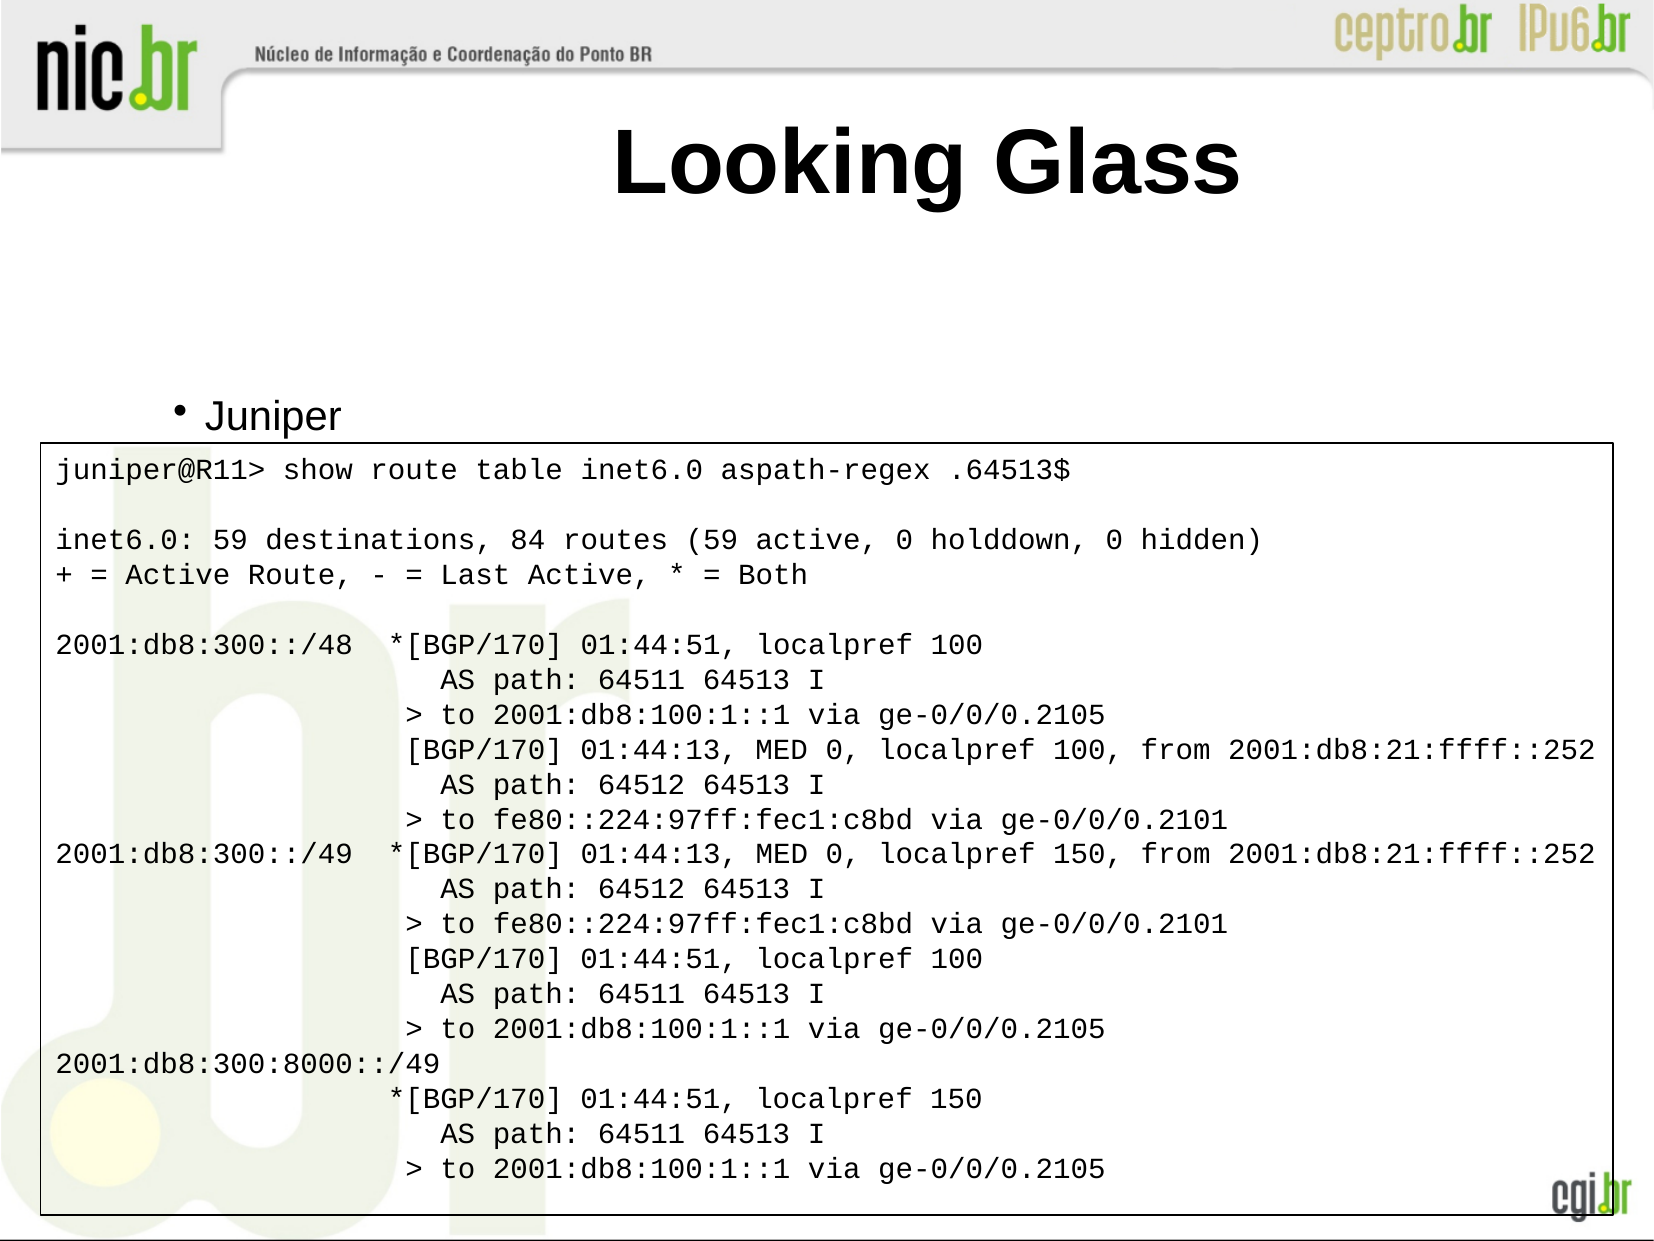

Looking Glass
Juniper
juniper@R11> show route table inet6.0 aspath-regex .64513$
inet6.0: 59 destinations, 84 routes (59 active, 0 holddown, 0 hidden)
+ = Active Route, - = Last Active, * = Both
2001:db8:300::/48 *[BGP/170] 01:44:51, localpref 100
 AS path: 64511 64513 I
 > to 2001:db8:100:1::1 via ge-0/0/0.2105
 [BGP/170] 01:44:13, MED 0, localpref 100, from 2001:db8:21:ffff::252
 AS path: 64512 64513 I
 > to fe80::224:97ff:fec1:c8bd via ge-0/0/0.2101
2001:db8:300::/49 *[BGP/170] 01:44:13, MED 0, localpref 150, from 2001:db8:21:ffff::252
 AS path: 64512 64513 I
 > to fe80::224:97ff:fec1:c8bd via ge-0/0/0.2101
 [BGP/170] 01:44:51, localpref 100
 AS path: 64511 64513 I
 > to 2001:db8:100:1::1 via ge-0/0/0.2105
2001:db8:300:8000::/49
 *[BGP/170] 01:44:51, localpref 150
 AS path: 64511 64513 I
 > to 2001:db8:100:1::1 via ge-0/0/0.2105